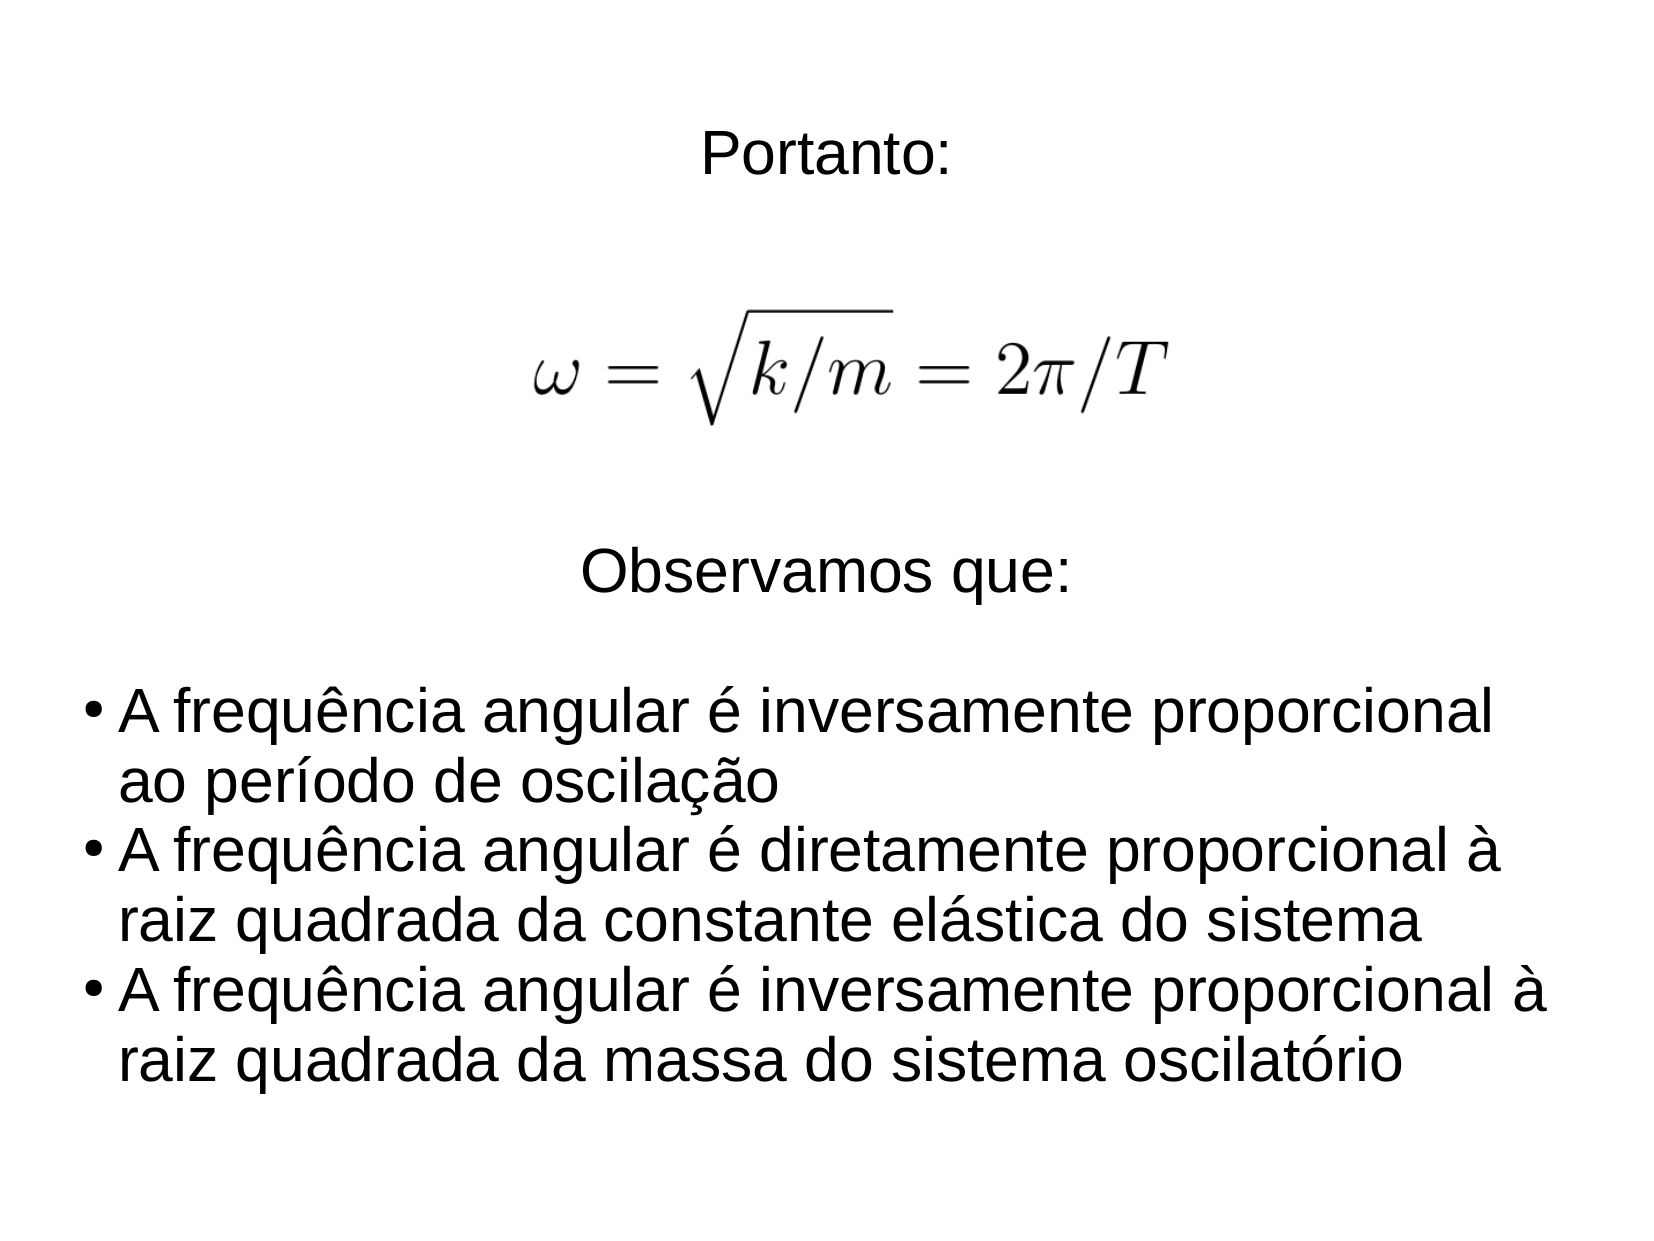

# Portanto:
Observamos que:
A frequência angular é inversamente proporcional ao período de oscilação
A frequência angular é diretamente proporcional à raiz quadrada da constante elástica do sistema
A frequência angular é inversamente proporcional à raiz quadrada da massa do sistema oscilatório